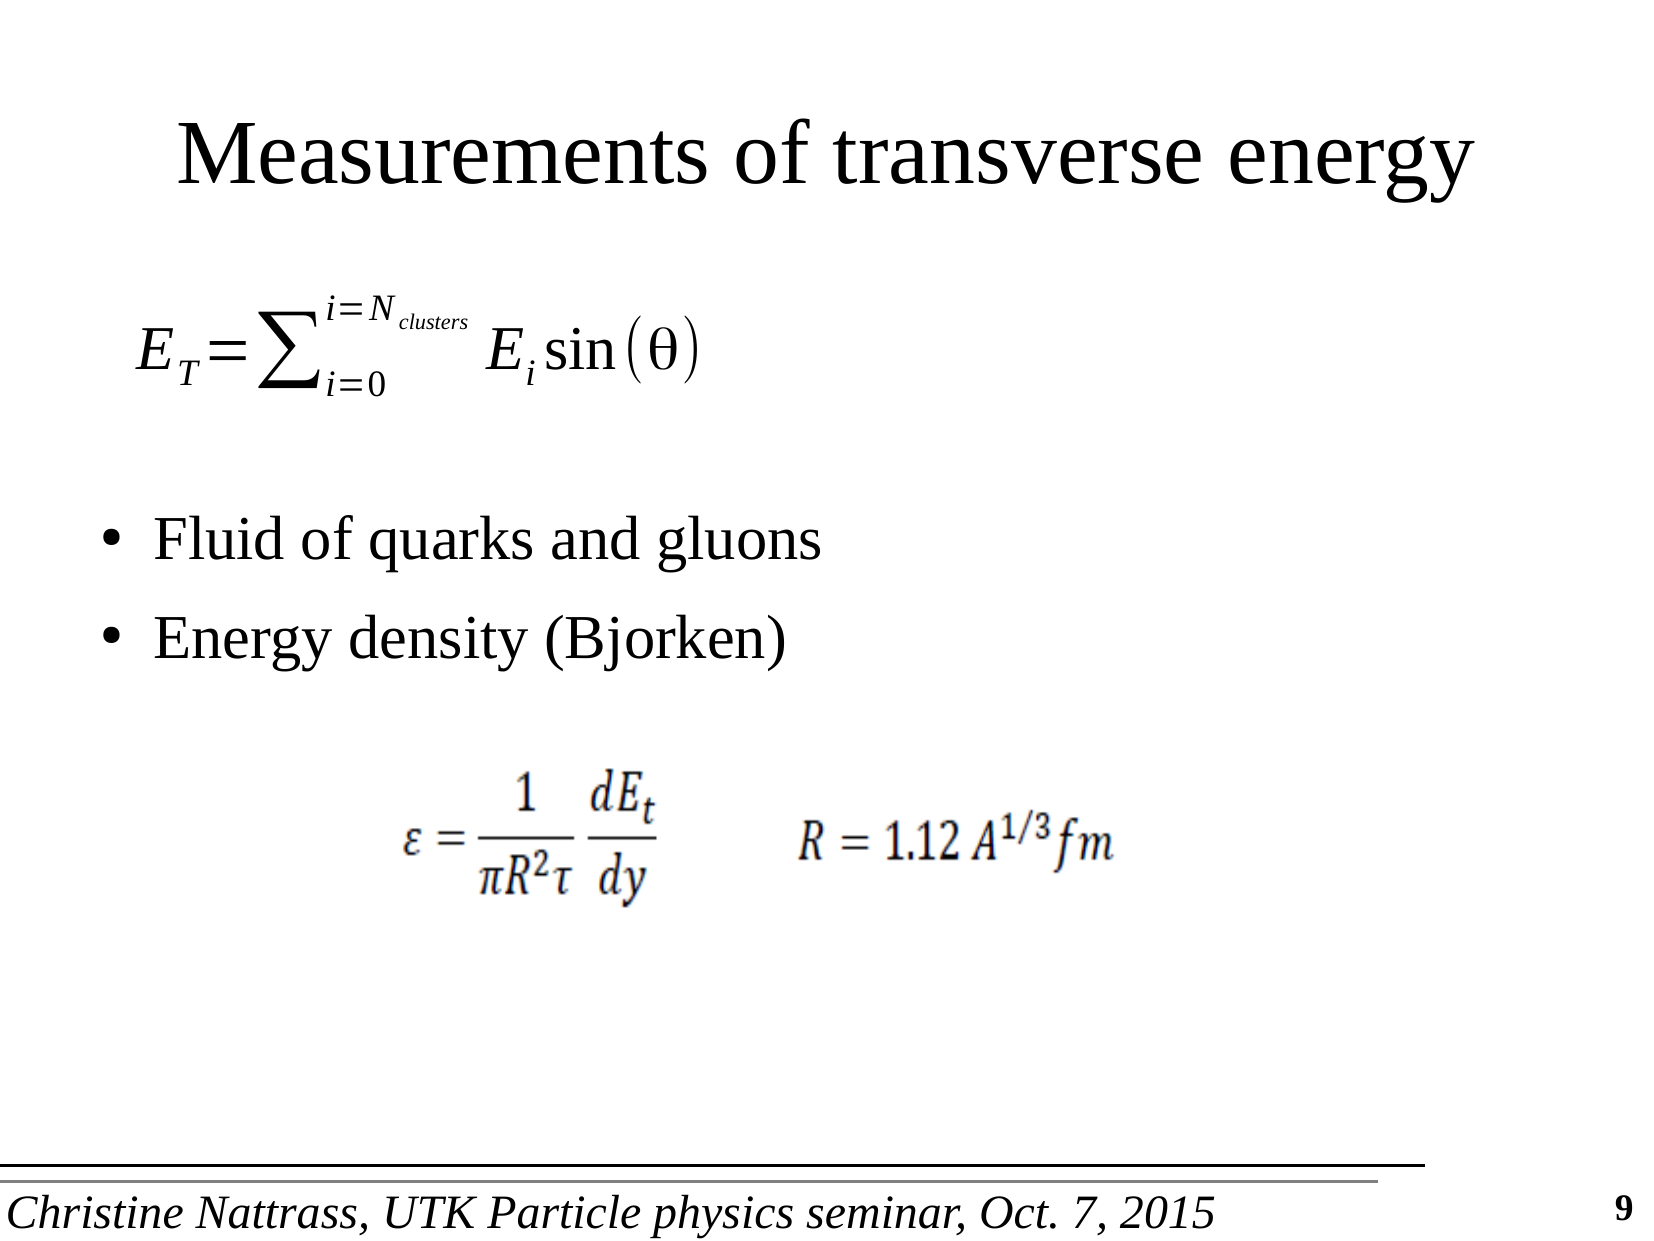

# Measurements of transverse energy
Fluid of quarks and gluons
Energy density (Bjorken)